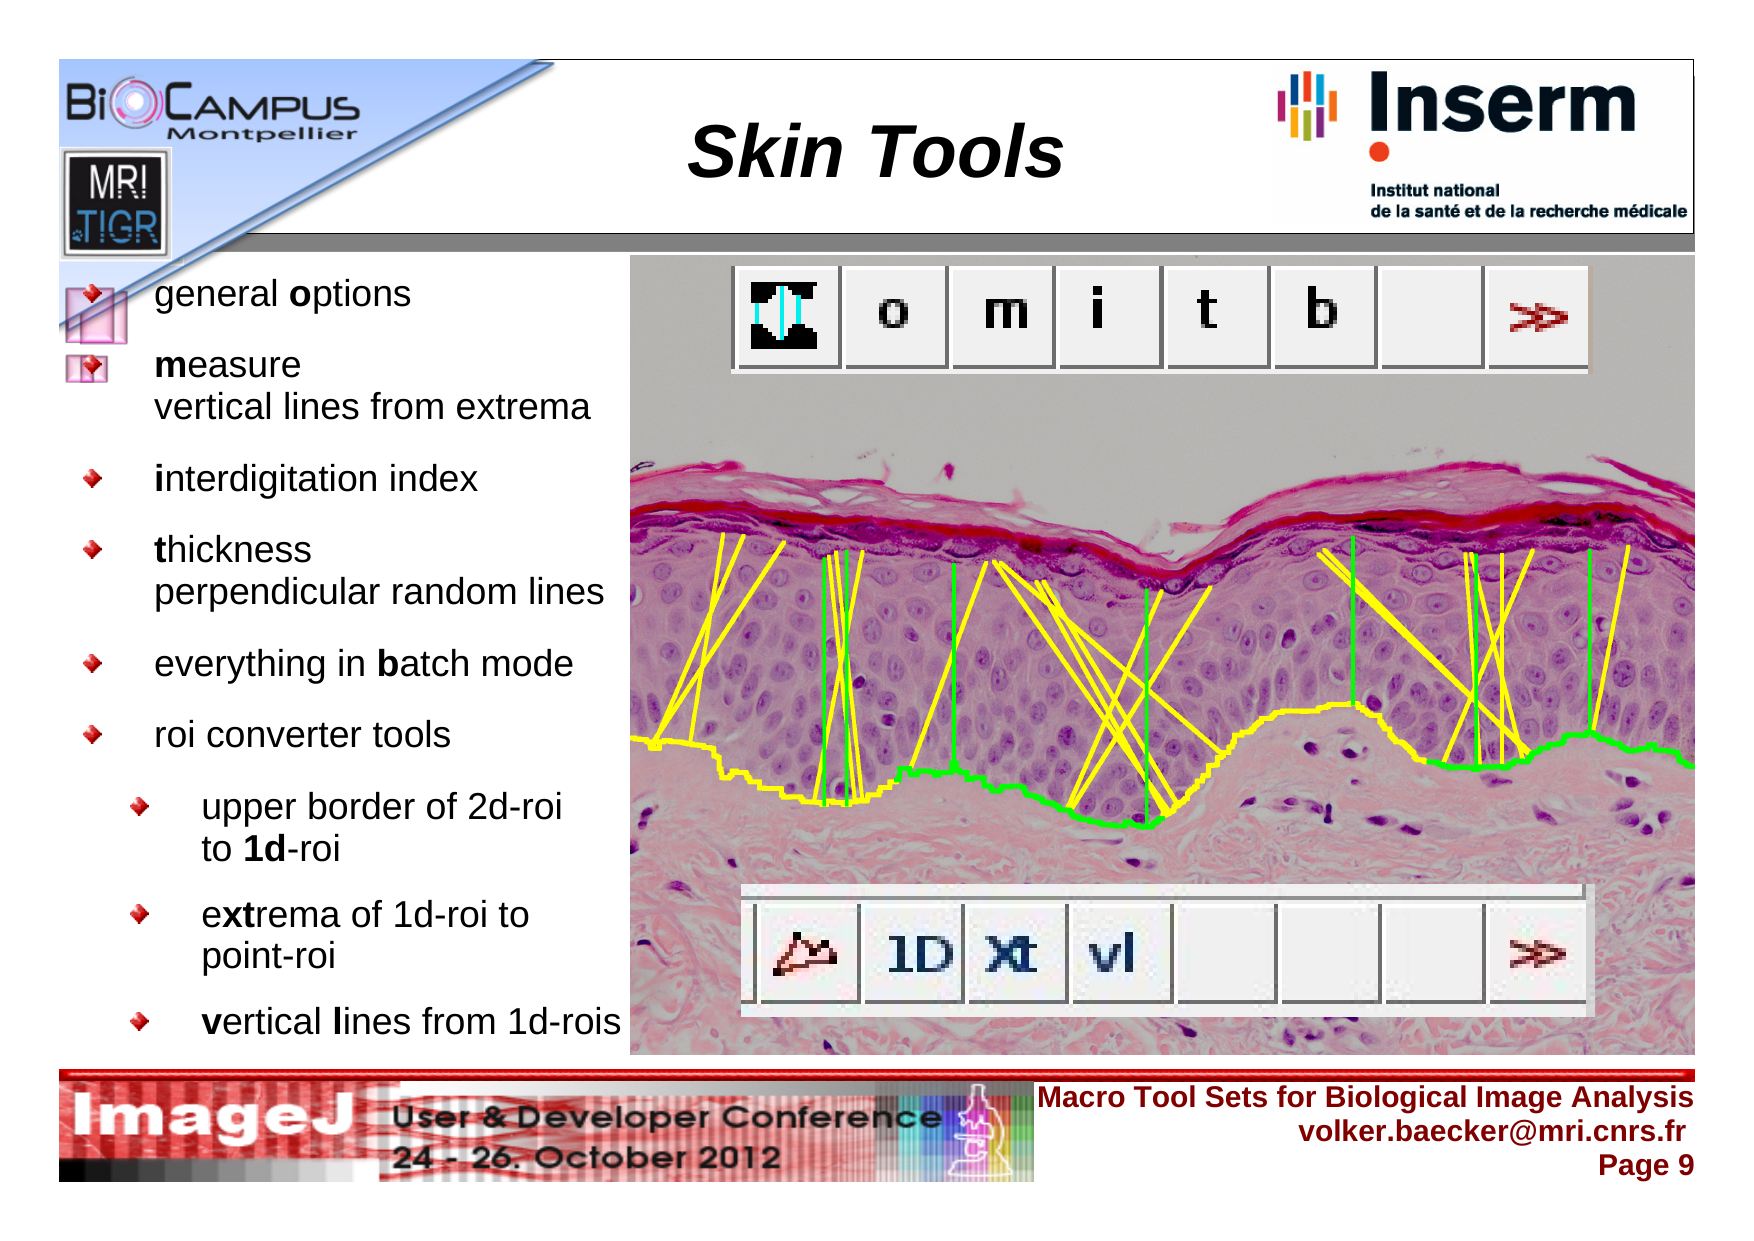

# Skin Tools
general options
measure
vertical lines from extrema
interdigitation index
thickness
perpendicular random lines
everything in batch mode
roi converter tools
upper border of 2d-roi
to 1d-roi
extrema of 1d-roi to
point-roi
vertical lines from 1d-rois